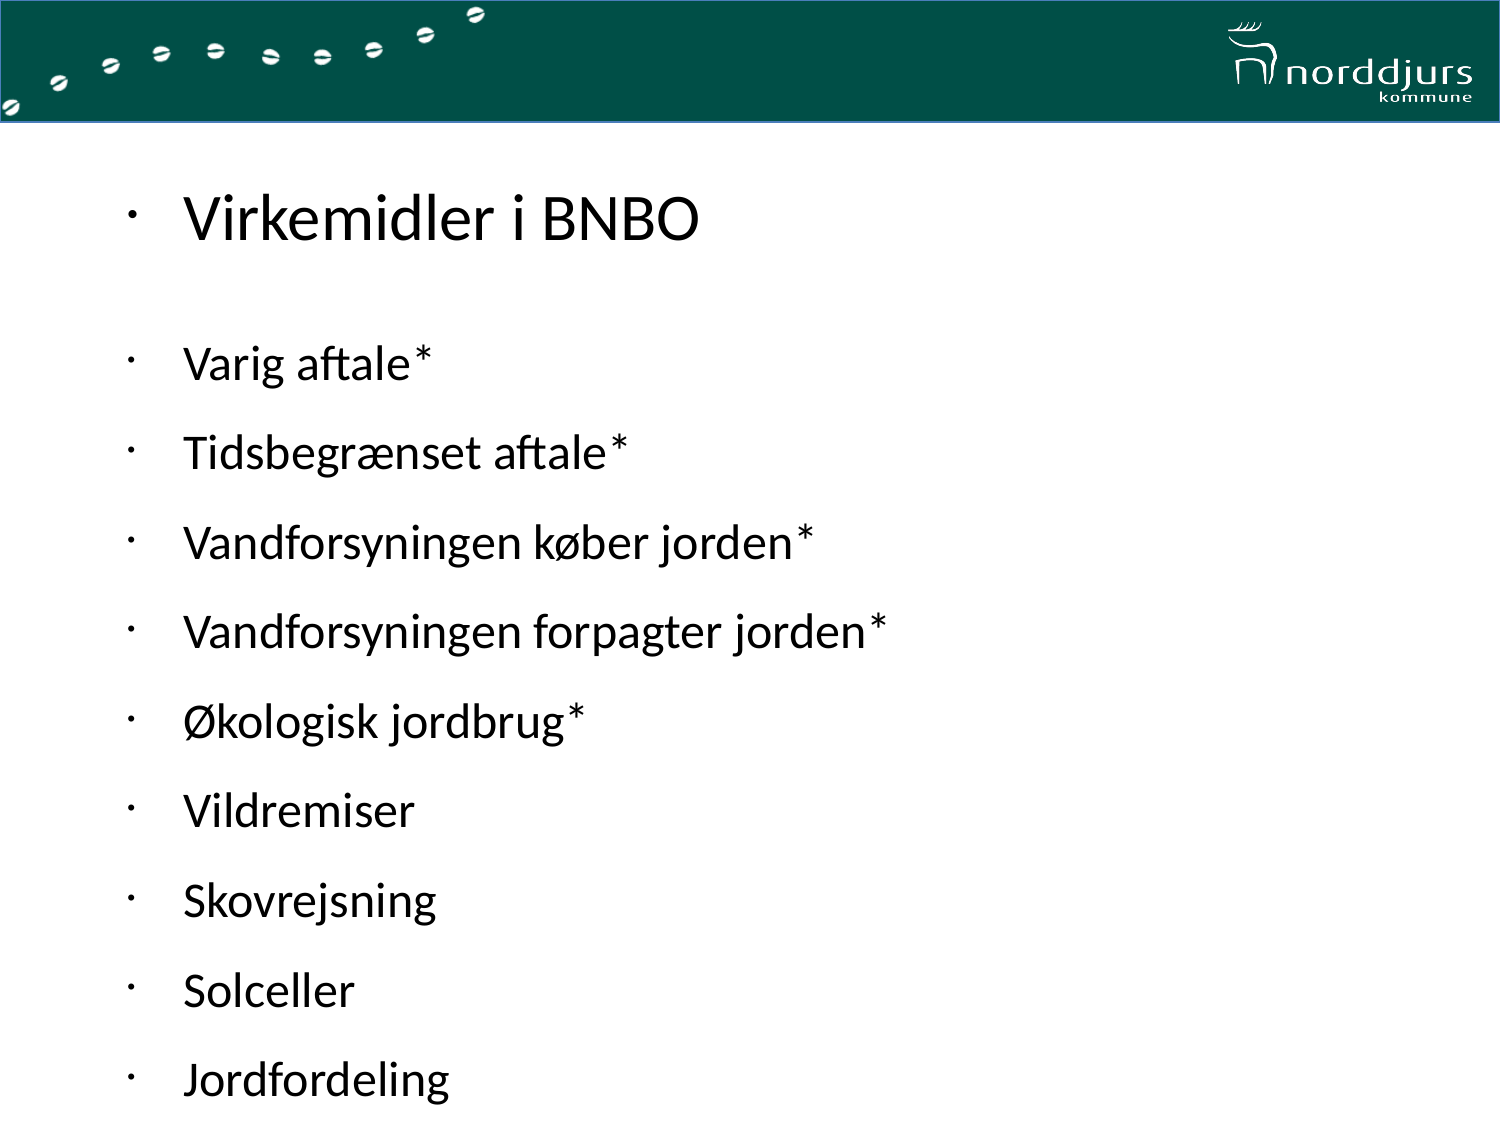

# Virkemidler i BNBO
Varig aftale*
Tidsbegrænset aftale*
Vandforsyningen køber jorden*
Vandforsyningen forpagter jorden*
Økologisk jordbrug*
Vildremiser
Skovrejsning
Solceller
Jordfordeling
Flytning af vaskeplads